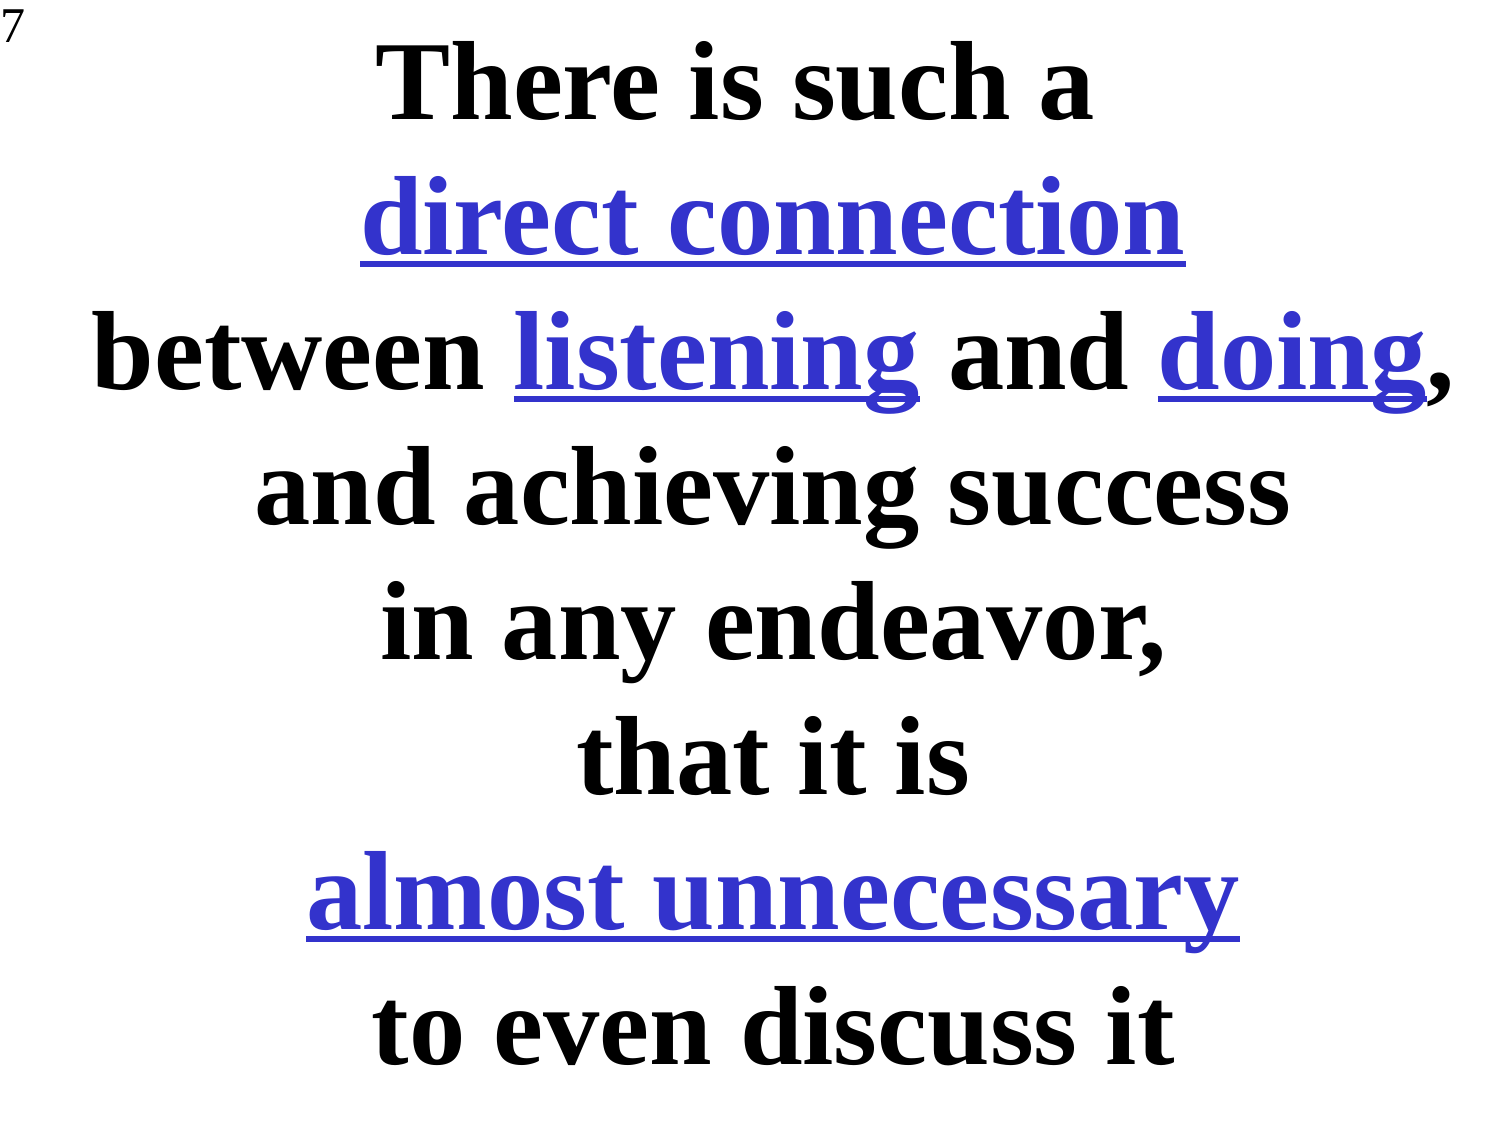

There is such a
direct connection
between listening and doing,
and achieving success
in any endeavor,
that it is
almost unnecessary
to even discuss it